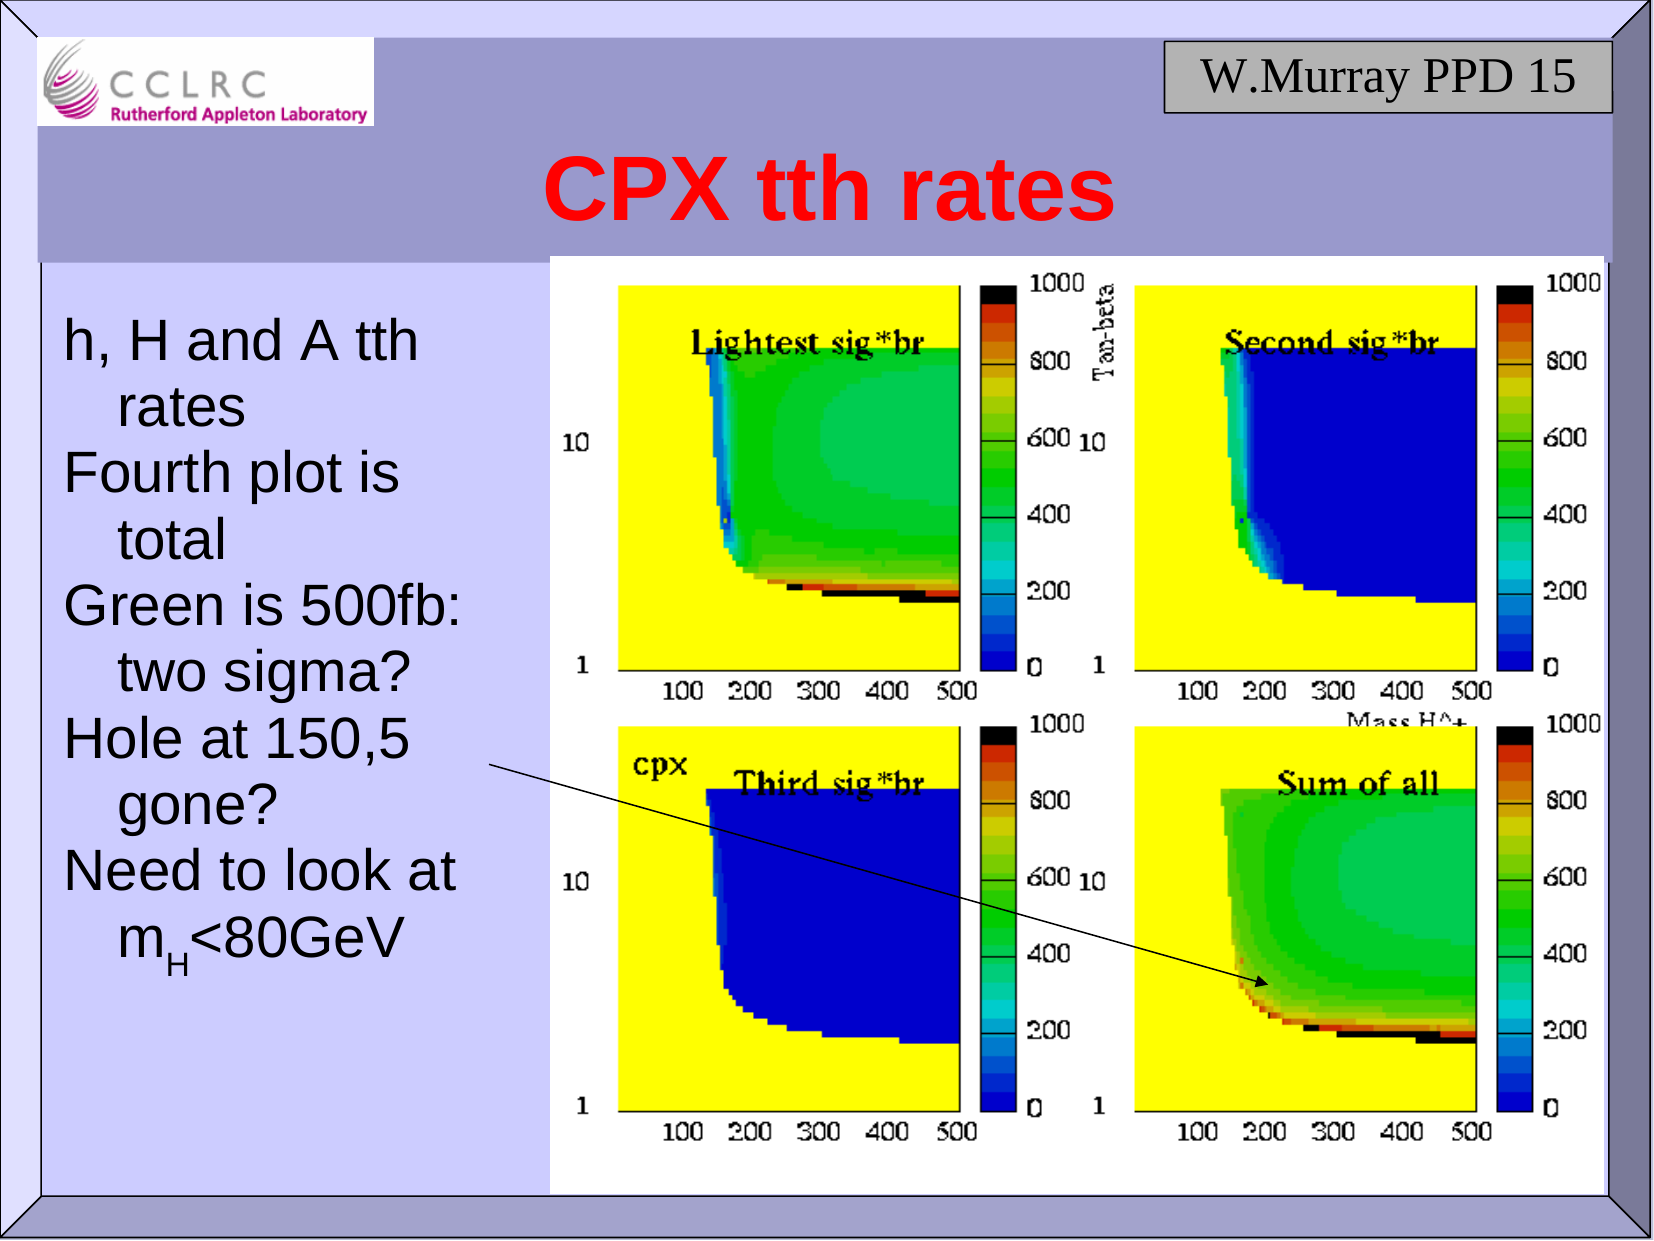

# CPX tth rates
h, H and A tth rates
Fourth plot is total
Green is 500fb: two sigma?
Hole at 150,5 gone?
Need to look at mH<80GeV